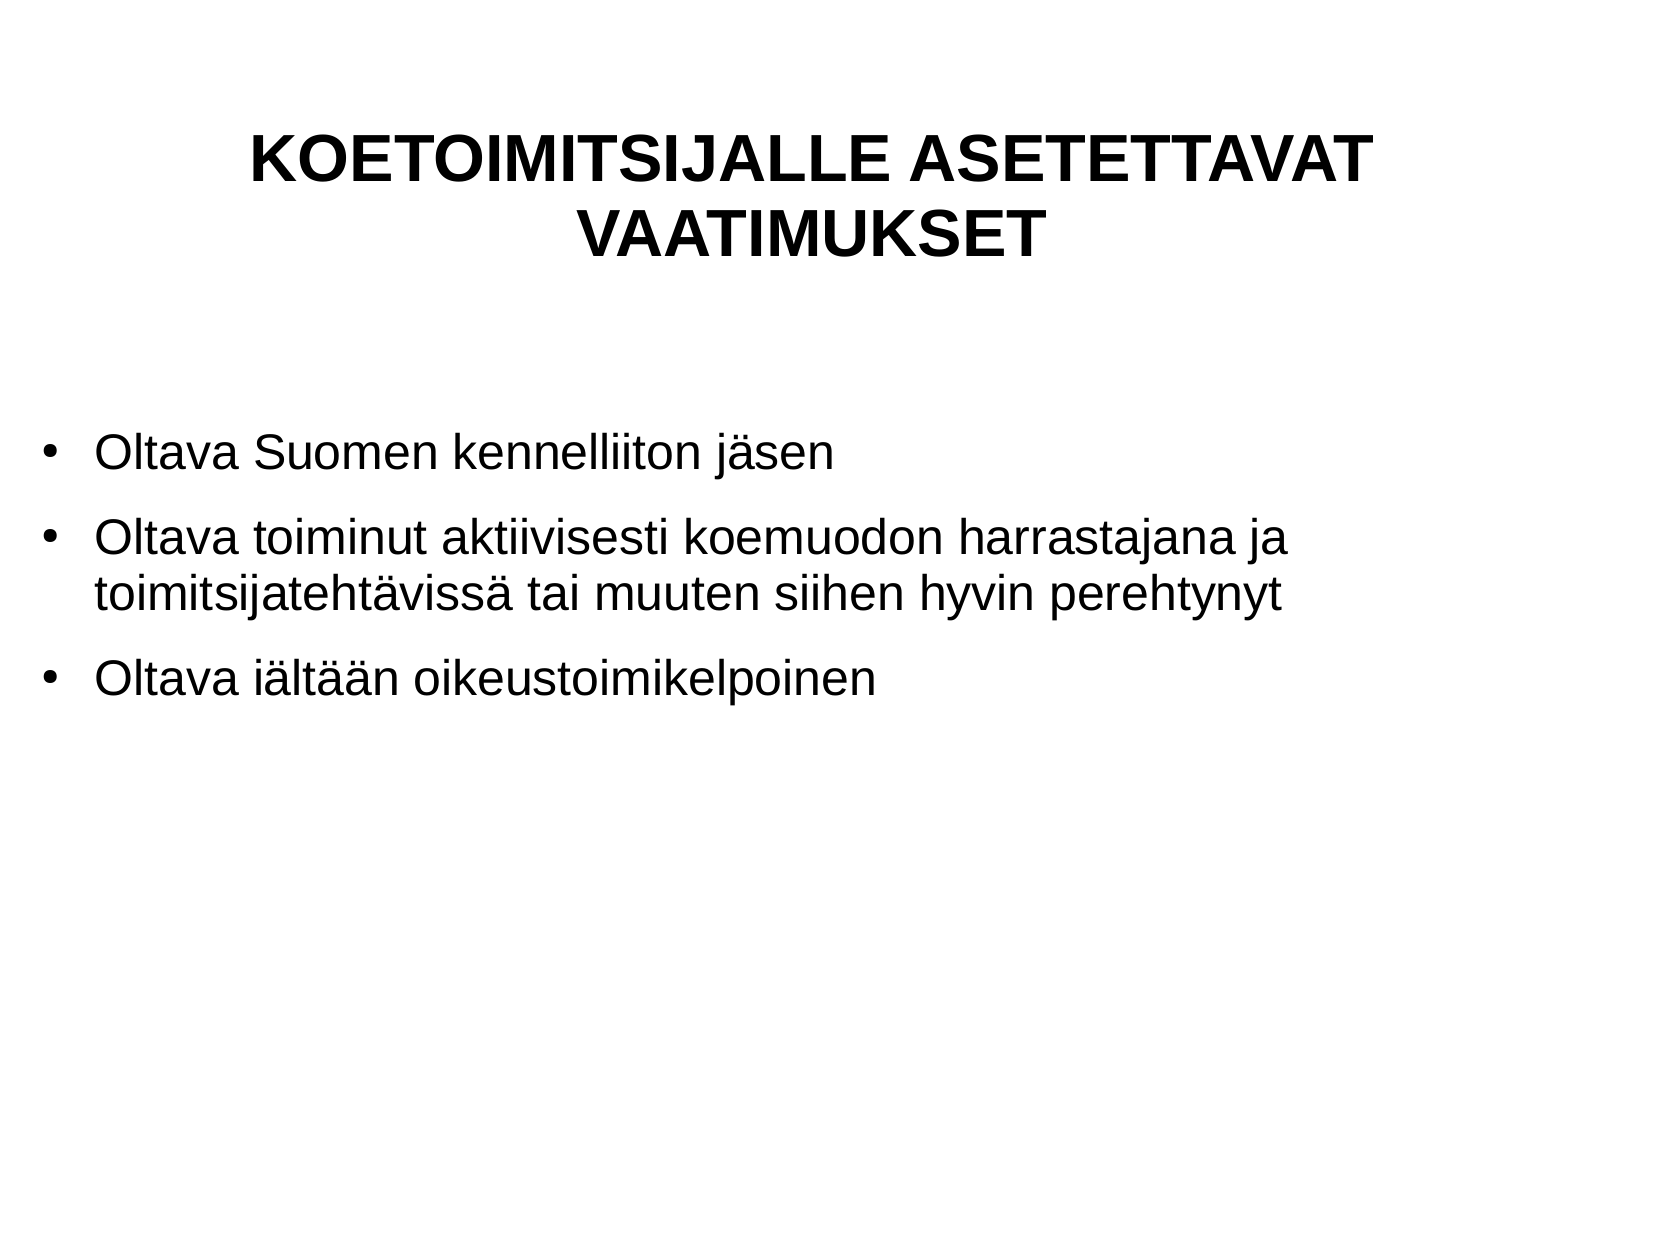

# KOETOIMITSIJALLE ASETETTAVAT VAATIMUKSET
Oltava Suomen kennelliiton jäsen
Oltava toiminut aktiivisesti koemuodon harrastajana ja toimitsijatehtävissä tai muuten siihen hyvin perehtynyt
Oltava iältään oikeustoimikelpoinen